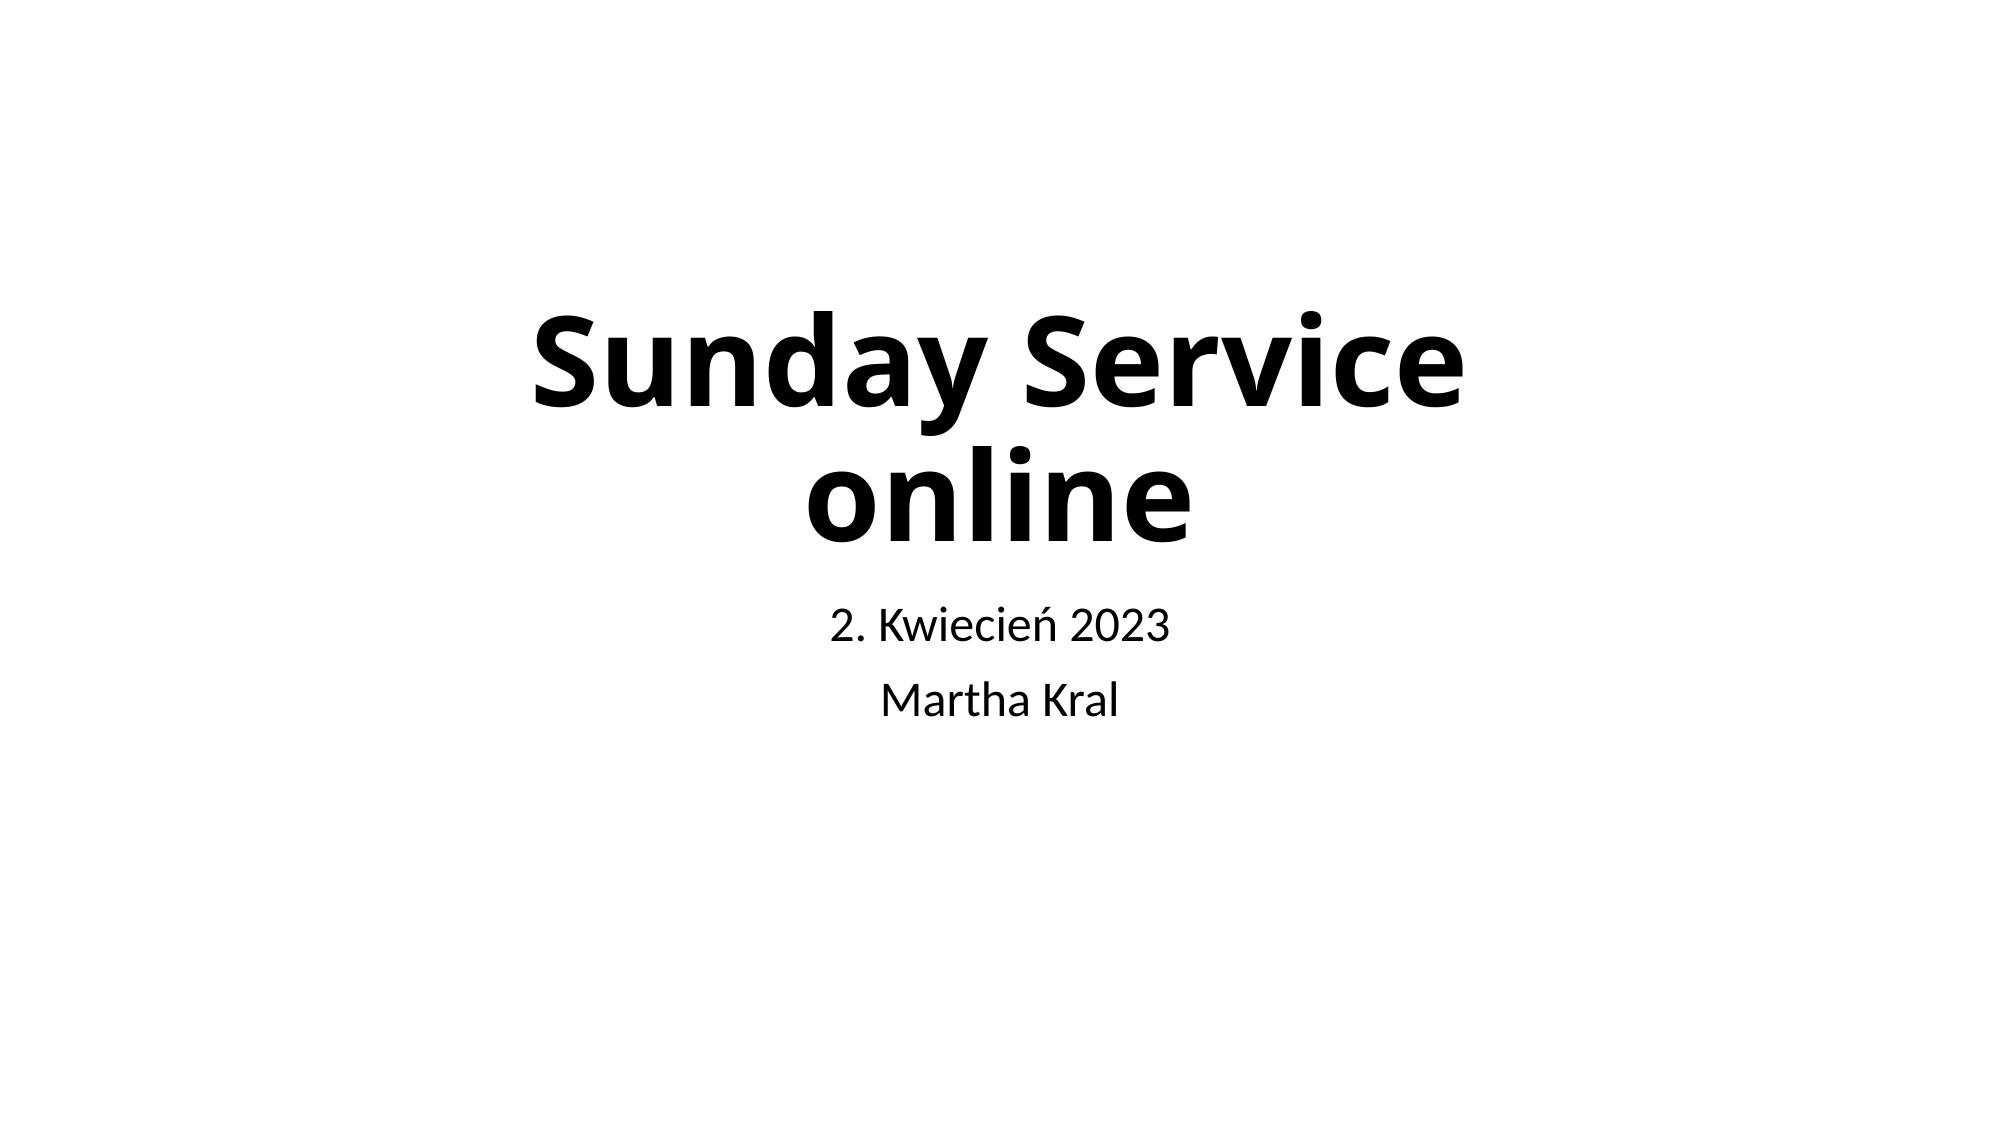

# Sunday Service online
2. Kwiecień 2023
Martha Kral